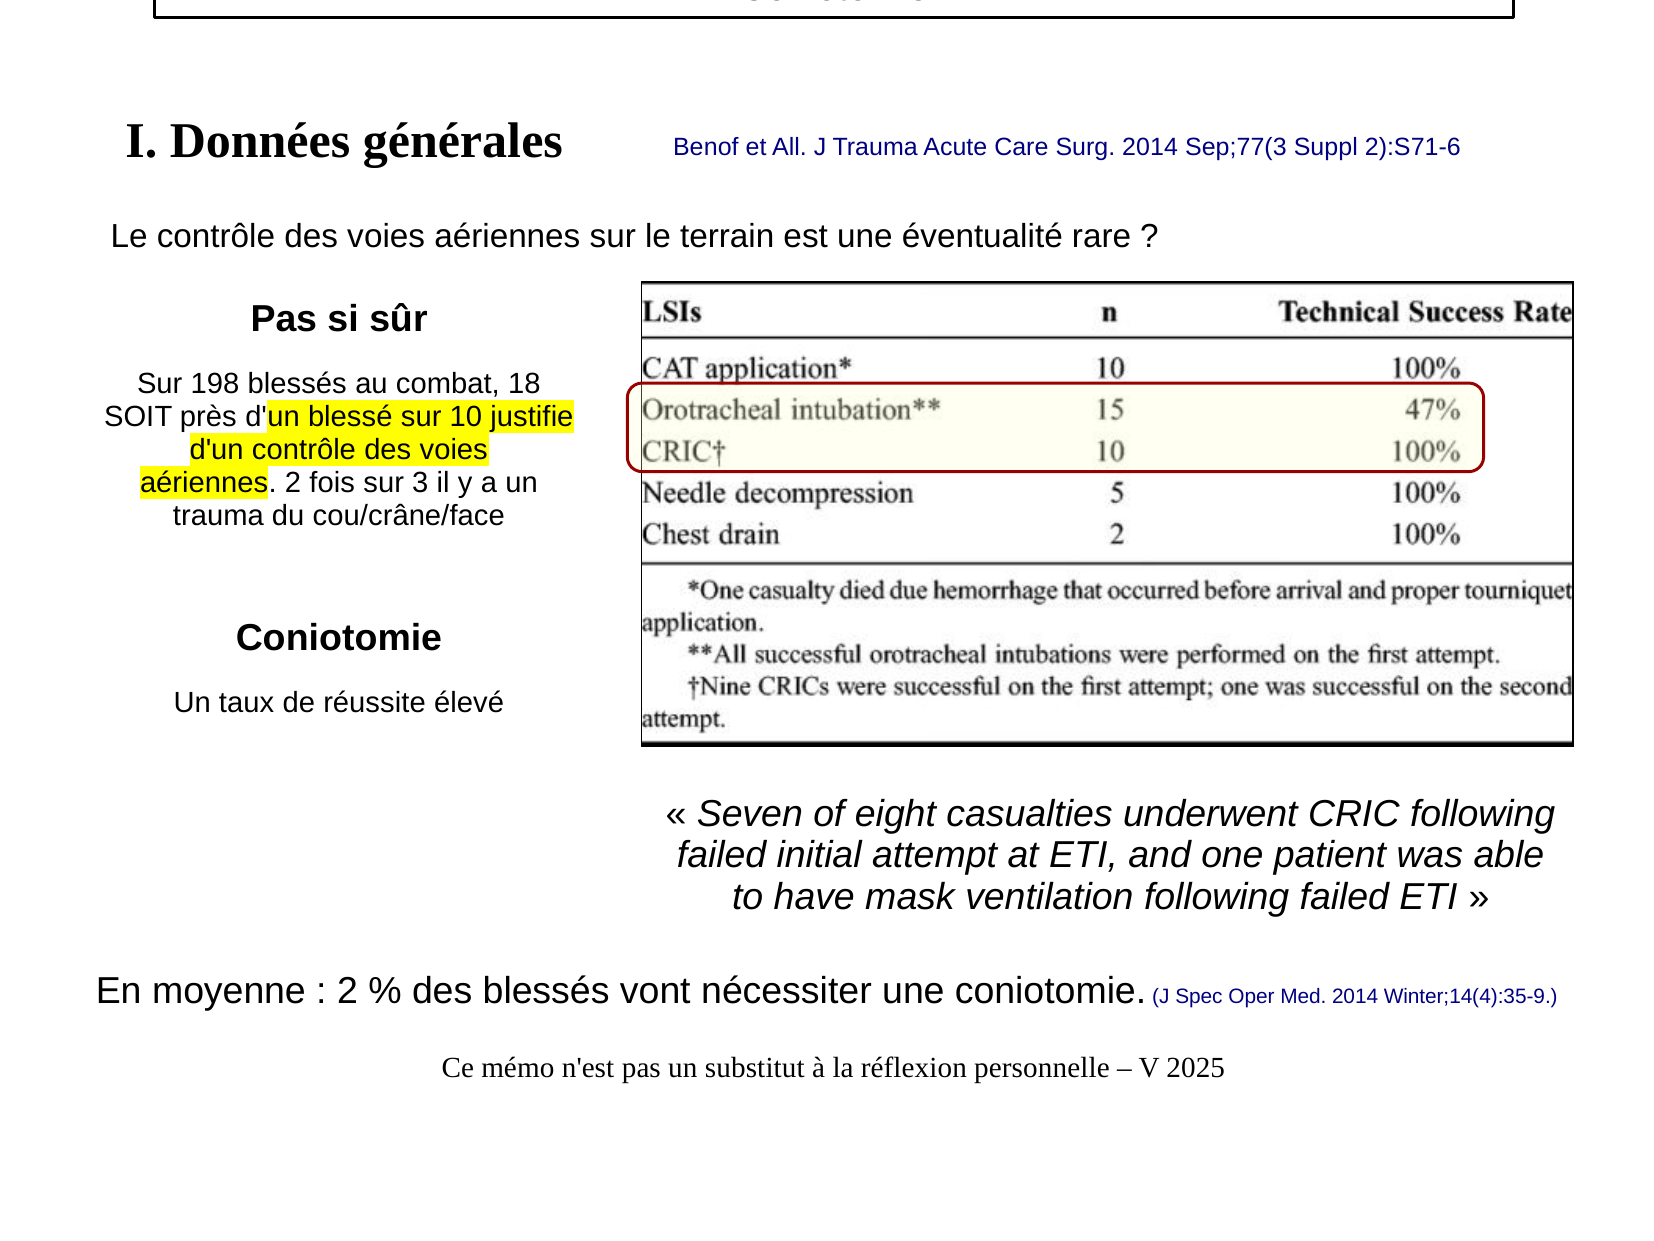

Coniotomie
I. Données générales
Benof et All. J Trauma Acute Care Surg. 2014 Sep;77(3 Suppl 2):S71-6
Le contrôle des voies aériennes sur le terrain est une éventualité rare ?
Pas si sûr
Sur 198 blessés au combat, 18
SOIT près d'un blessé sur 10 justifie d'un contrôle des voies
aériennes. 2 fois sur 3 il y a un
trauma du cou/crâne/face
Coniotomie
Un taux de réussite élevé
« Seven of eight casualties underwent CRIC following
failed initial attempt at ETI, and one patient was able
to have mask ventilation following failed ETI »
En moyenne : 2 % des blessés vont nécessiter une coniotomie. (J Spec Oper Med. 2014 Winter;14(4):35-9.)
Ce mémo n'est pas un substitut à la réflexion personnelle – V 2025